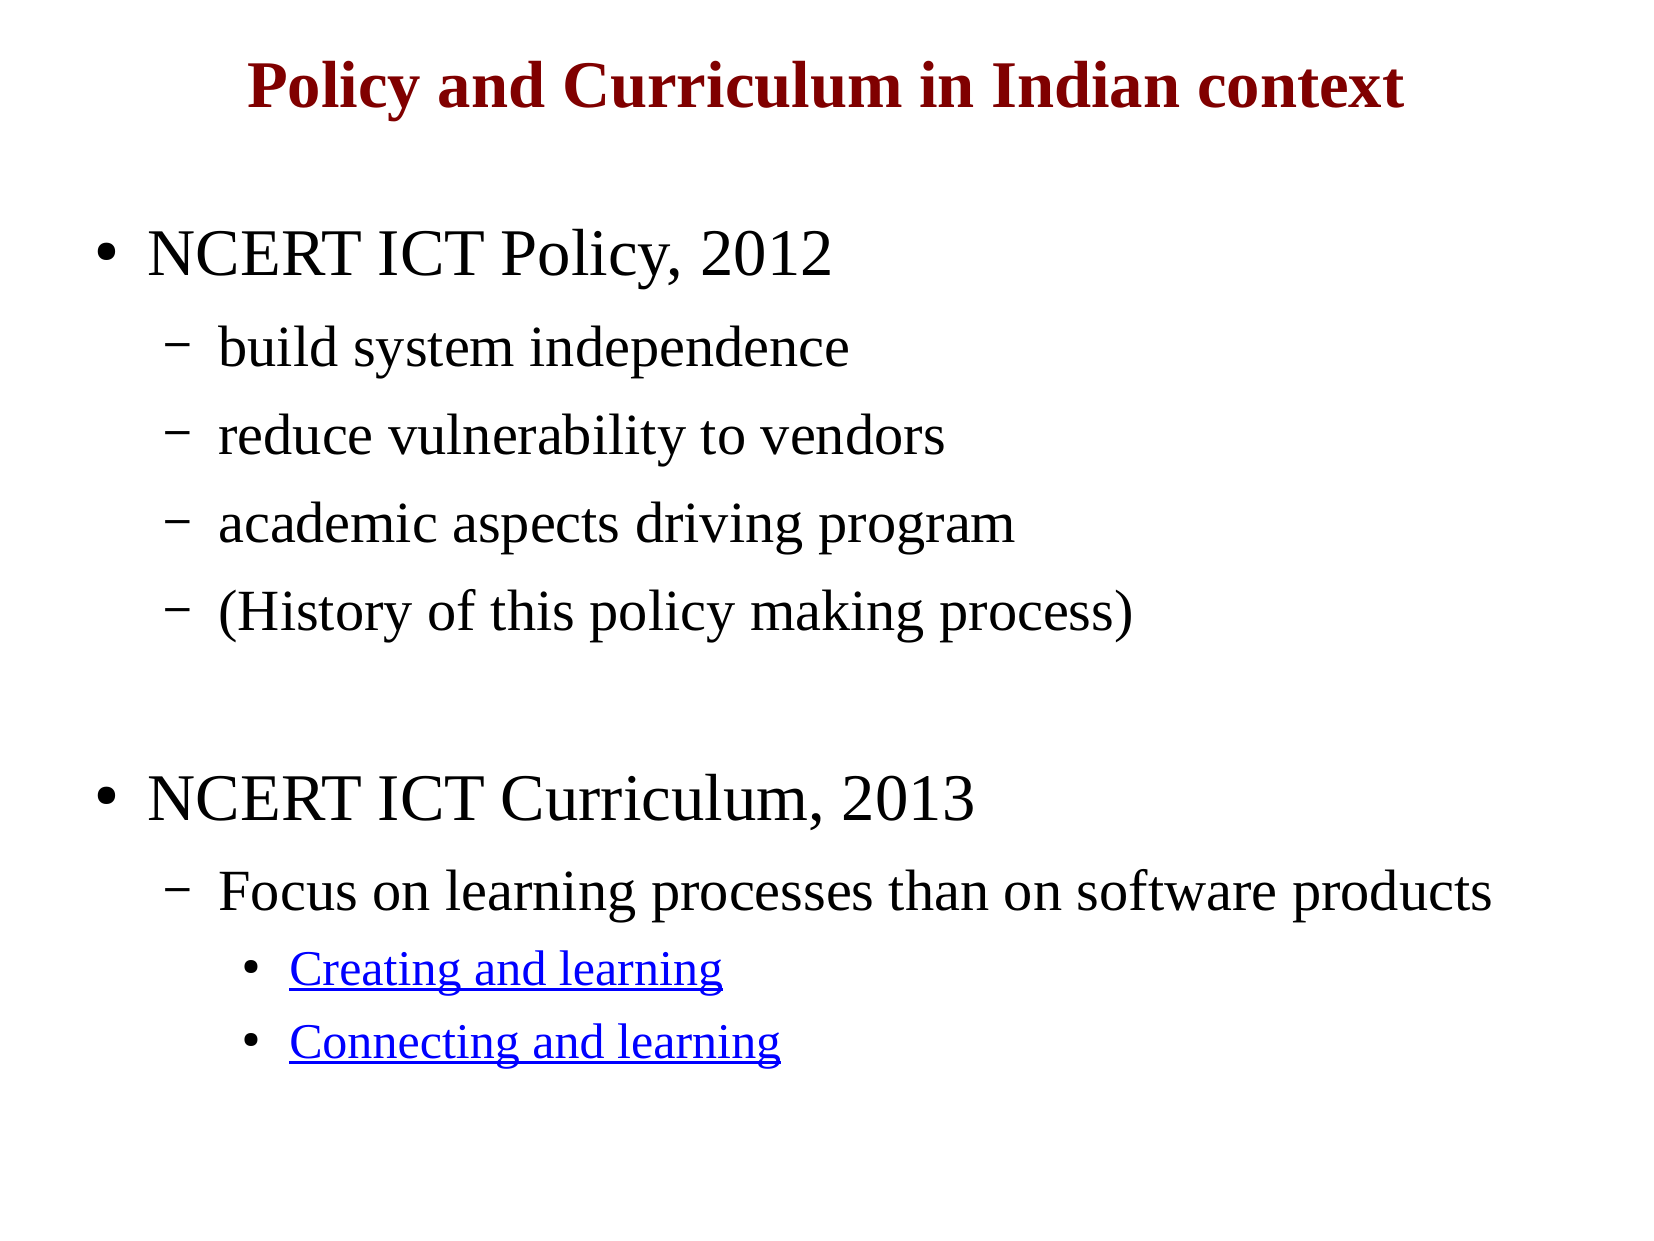

# Policy and Curriculum in Indian context
NCERT ICT Policy, 2012
build system independence
reduce vulnerability to vendors
academic aspects driving program
(History of this policy making process)
NCERT ICT Curriculum, 2013
Focus on learning processes than on software products
Creating and learning
Connecting and learning